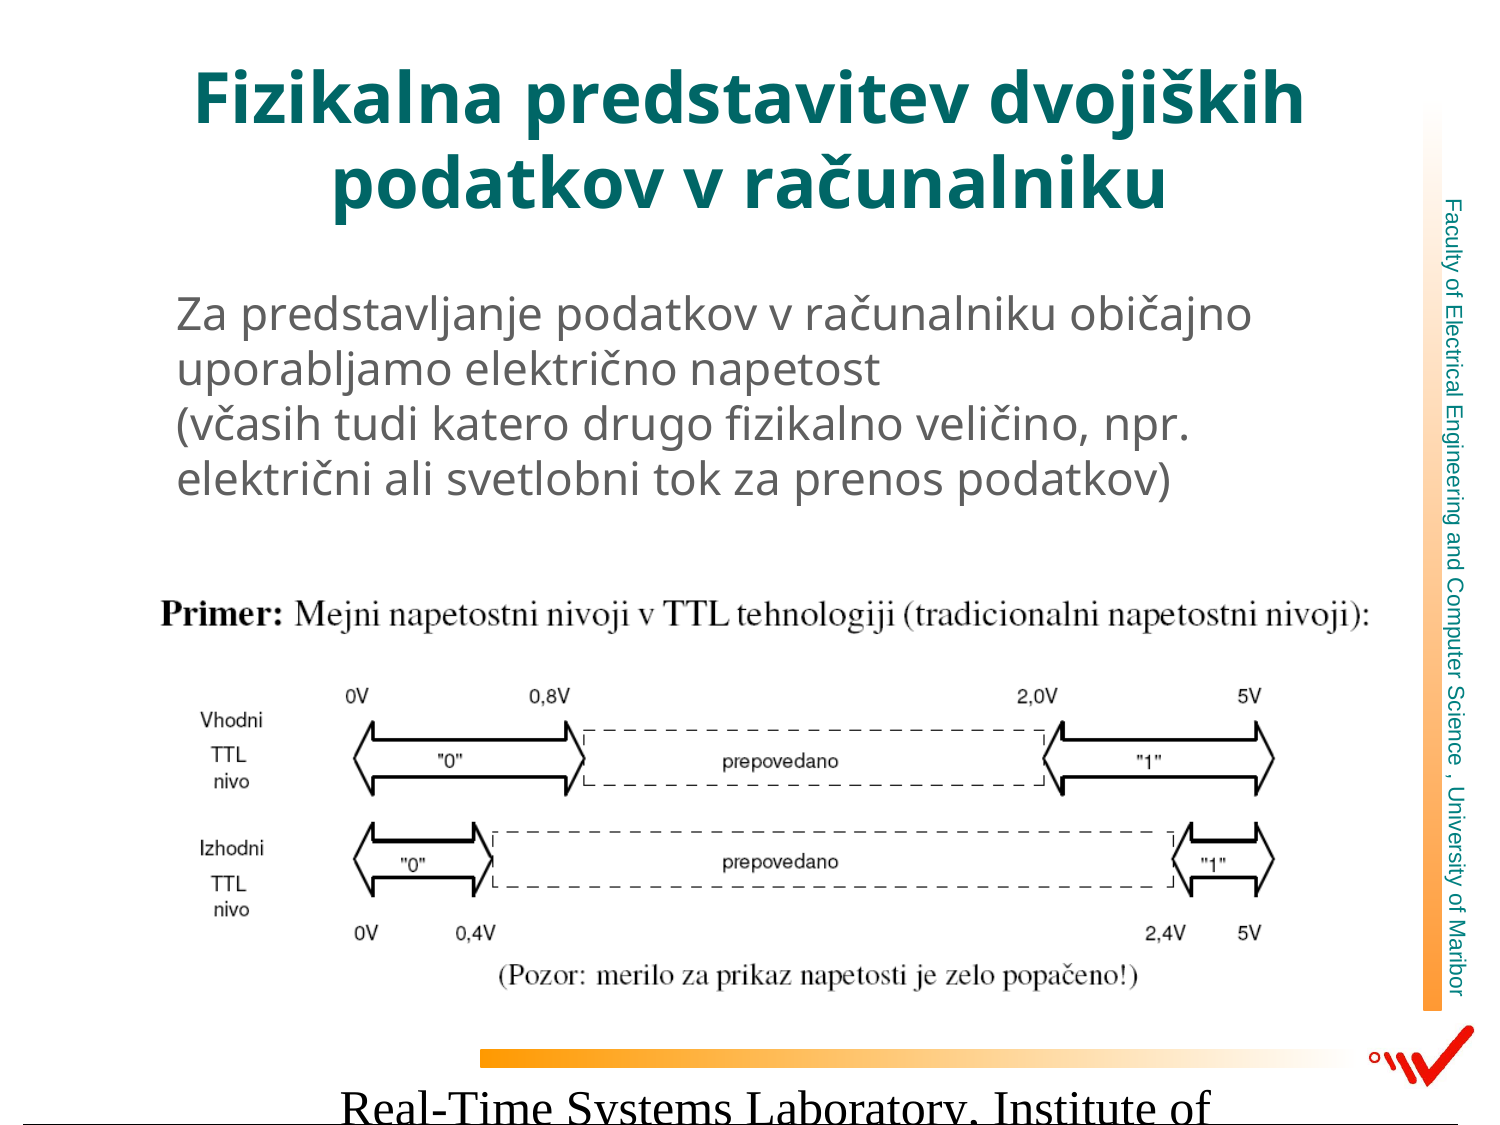

# Fizikalna predstavitev dvojiških podatkov v računalniku
Za predstavljanje podatkov v računalniku običajno uporabljamo električno napetost
(včasih tudi katero drugo fizikalno veličino, npr. električni ali svetlobni tok za prenos podatkov)